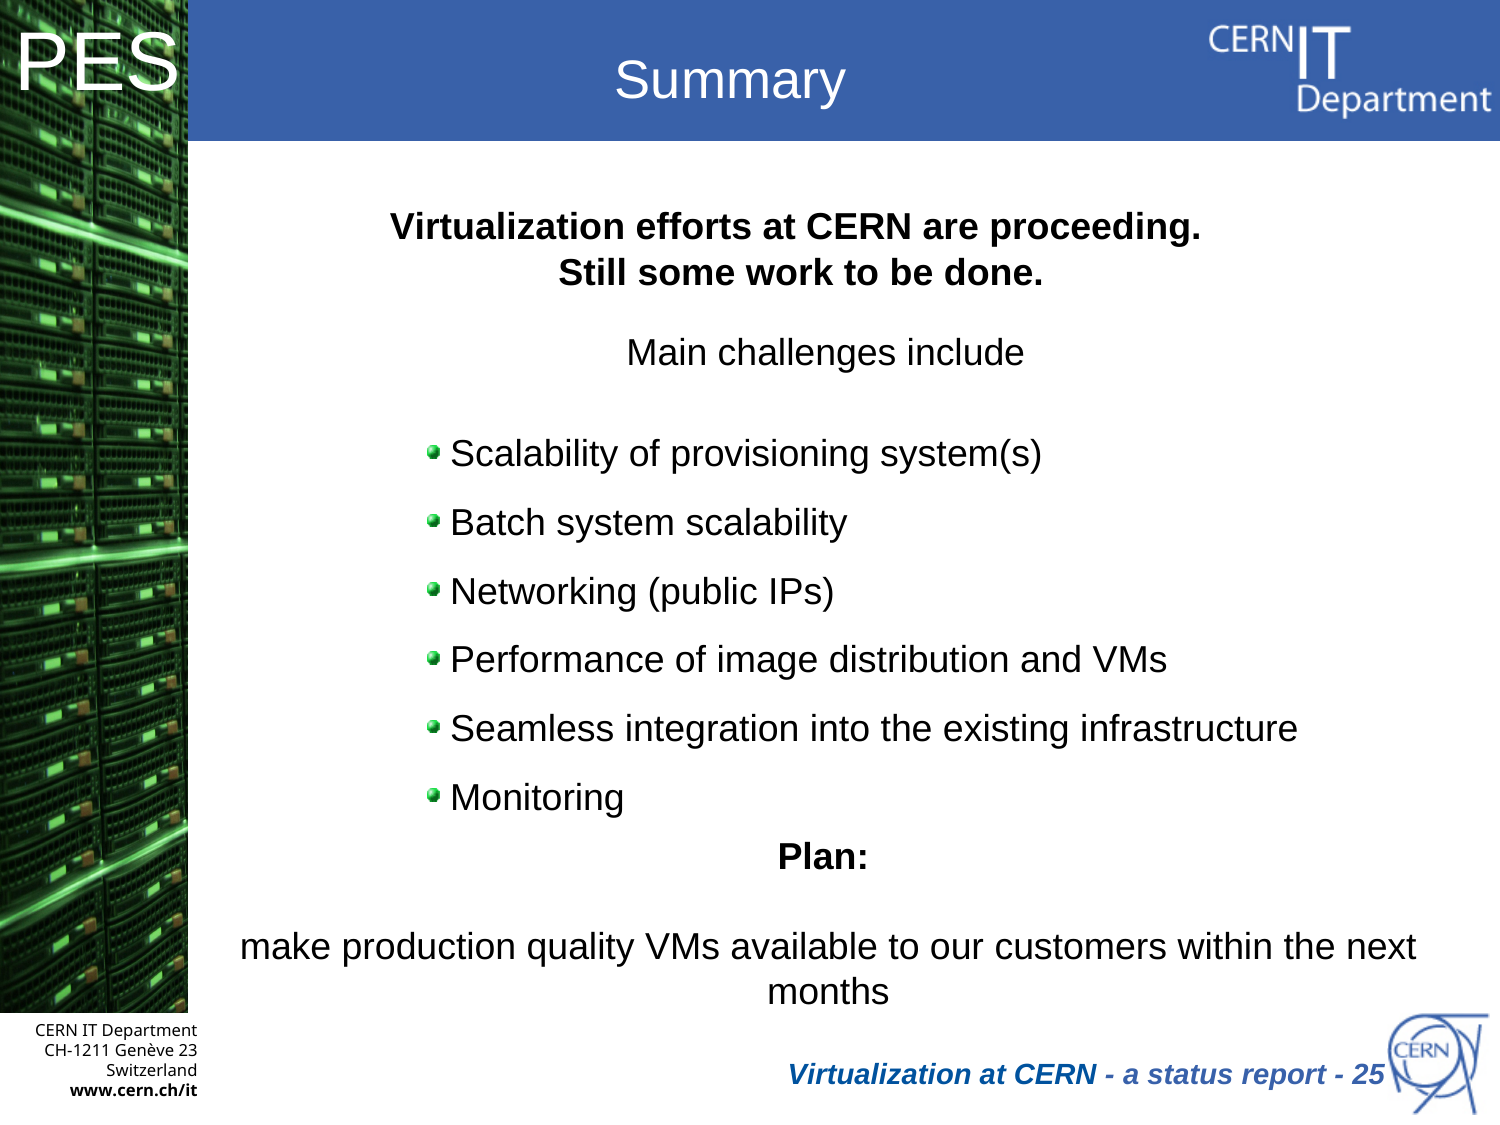

Summary
Virtualization efforts at CERN are proceeding.
Still some work to be done.
Main challenges include
 Scalability of provisioning system(s)
 Batch system scalability
 Networking (public IPs)
 Performance of image distribution and VMs
 Seamless integration into the existing infrastructure
 Monitoring
Plan:
make production quality VMs available to our customers within the next months
Batch virtualization project at CERN